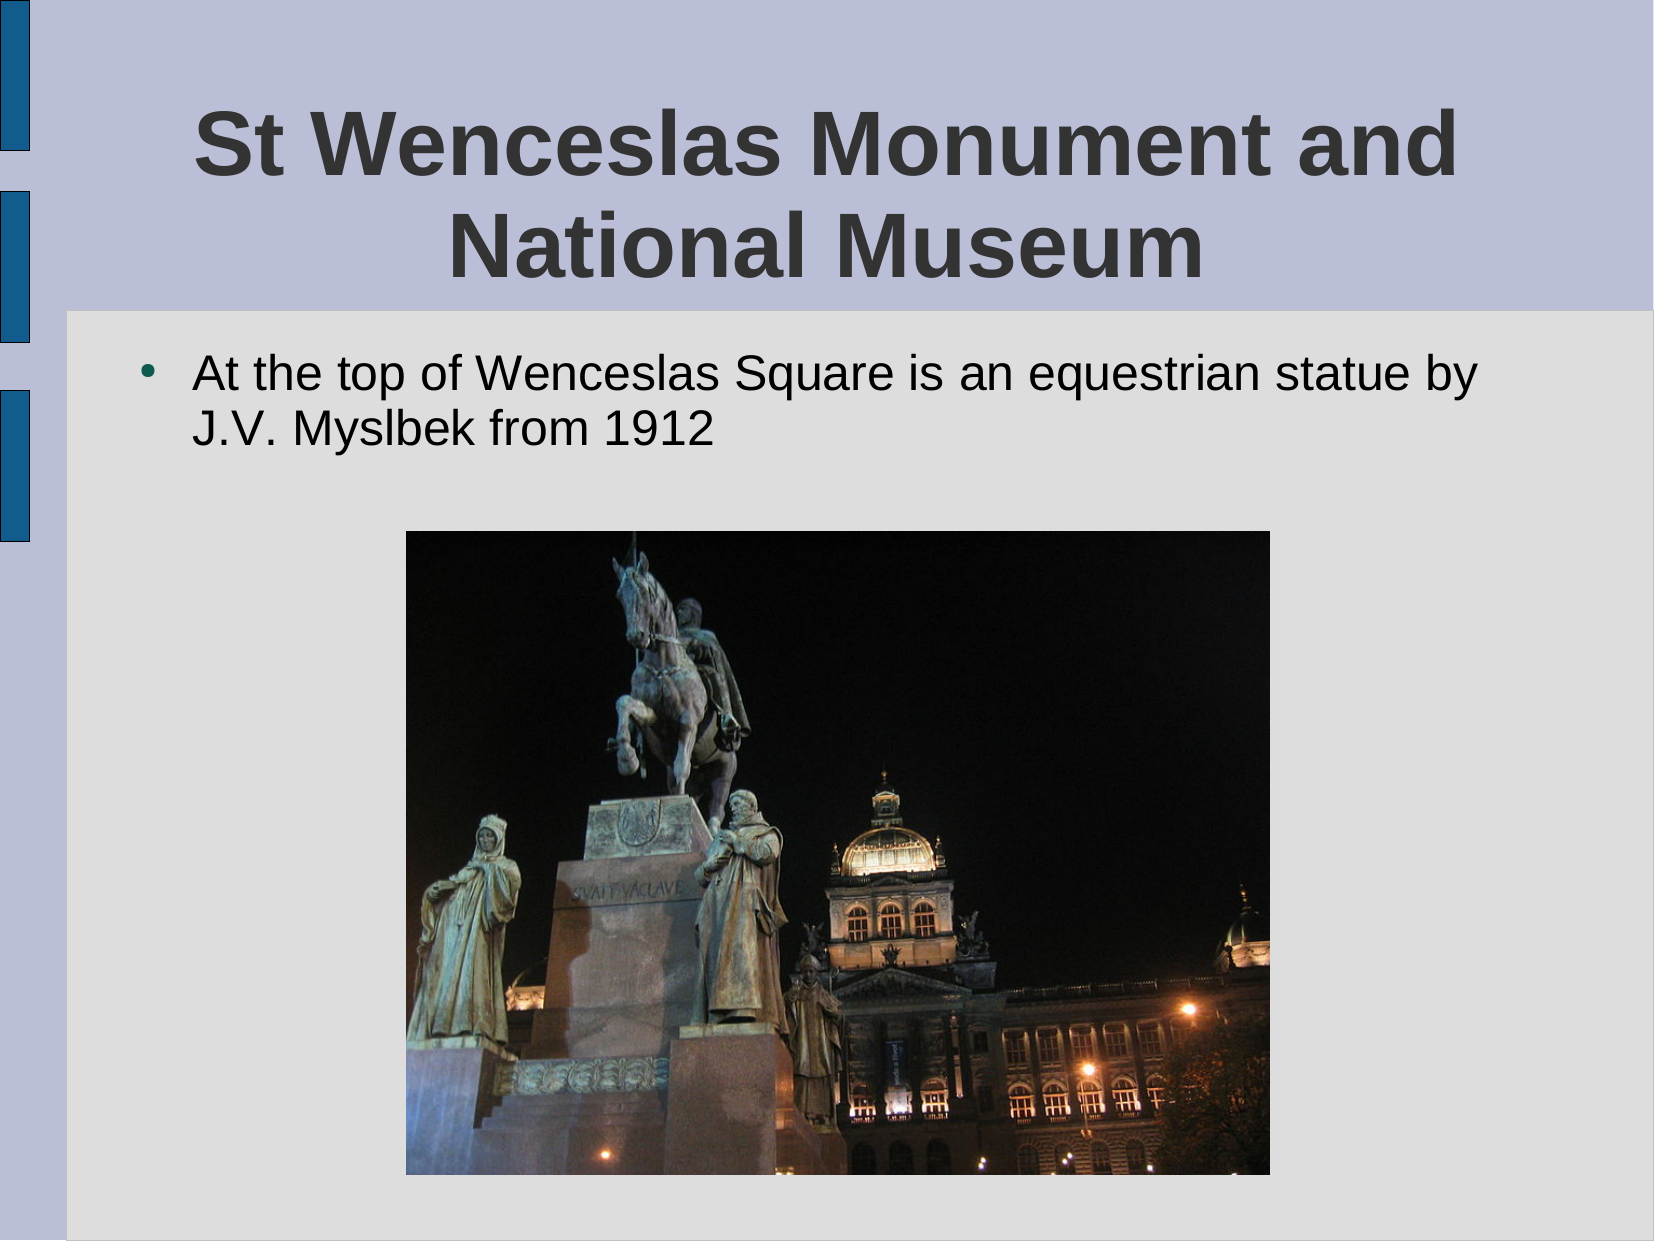

# St Wenceslas Monument and National Museum
At the top of Wenceslas Square is an equestrian statue by J.V. Myslbek from 1912